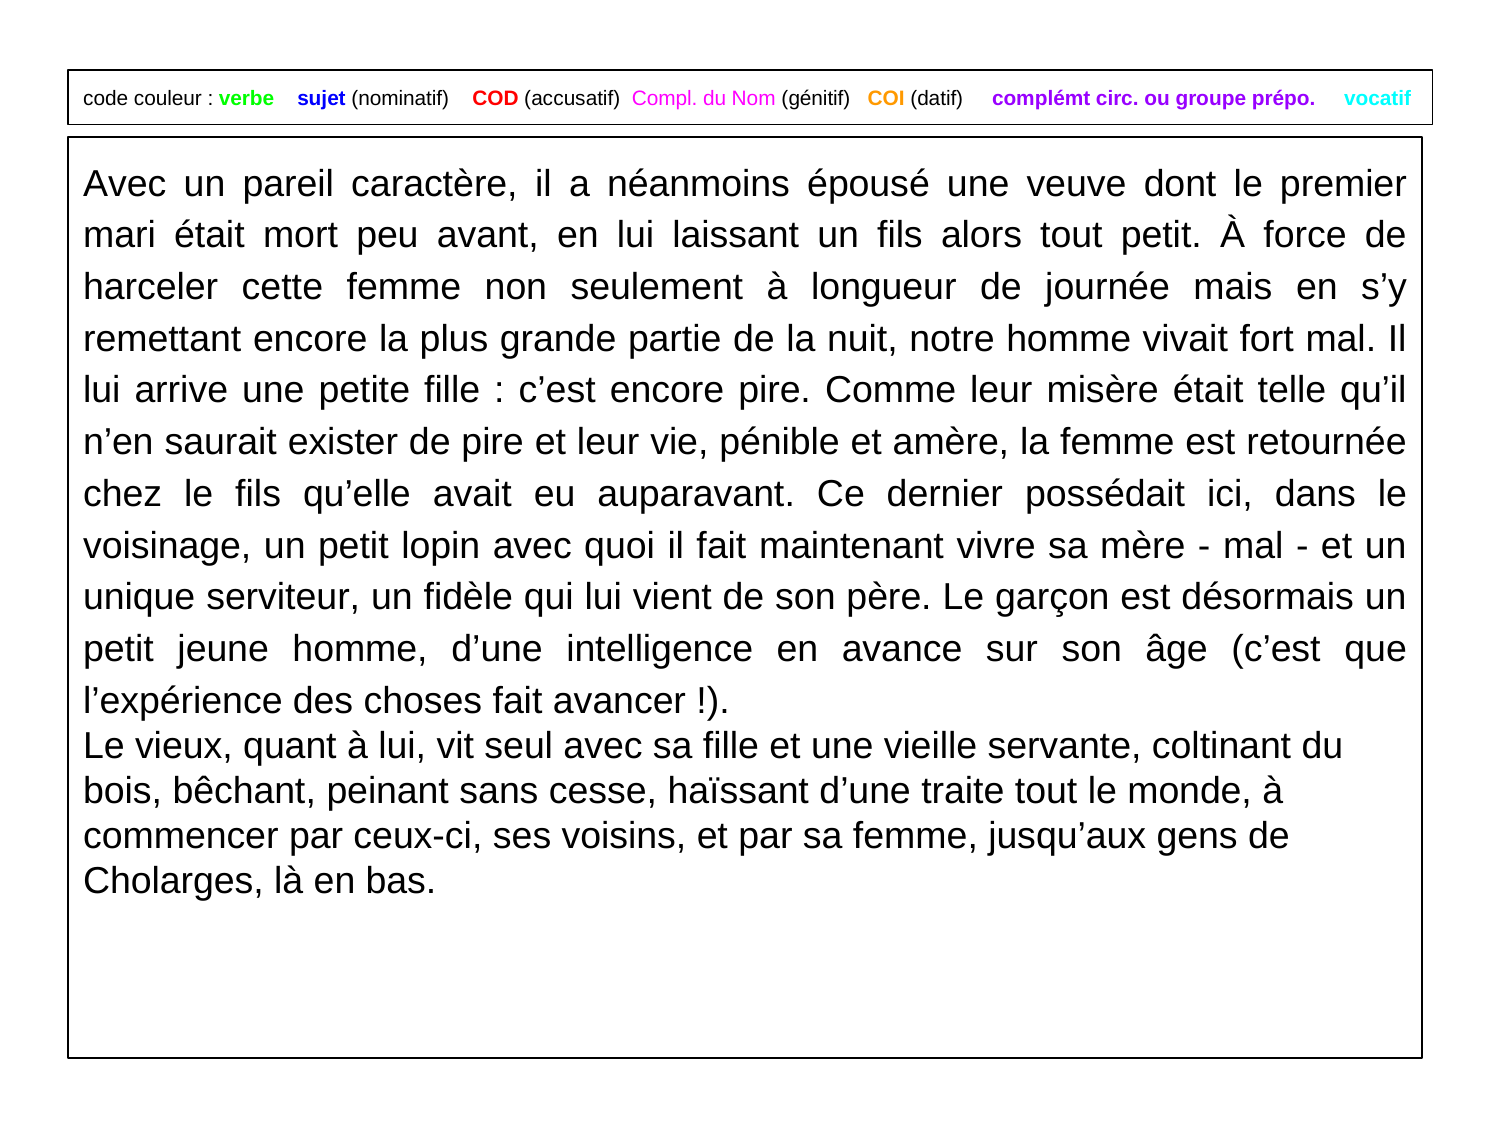

code couleur : verbe sujet (nominatif) COD (accusatif) Compl. du Nom (génitif) COI (datif) complémt circ. ou groupe prépo. vocatif
Avec un pareil caractère, il a néanmoins épousé une veuve dont le premier mari était mort peu avant, en lui laissant un fils alors tout petit. À force de harceler cette femme non seulement à longueur de journée mais en s’y remettant encore la plus grande partie de la nuit, notre homme vivait fort mal. Il lui arrive une petite fille : c’est encore pire. Comme leur misère était telle qu’il n’en saurait exister de pire et leur vie, pénible et amère, la femme est retournée chez le fils qu’elle avait eu auparavant. Ce dernier possédait ici, dans le voisinage, un petit lopin avec quoi il fait maintenant vivre sa mère - mal - et un unique serviteur, un fidèle qui lui vient de son père. Le garçon est désormais un petit jeune homme, d’une intelligence en avance sur son âge (c’est que l’expérience des choses fait avancer !).
Le vieux, quant à lui, vit seul avec sa fille et une vieille servante, coltinant du bois, bêchant, peinant sans cesse, haïssant d’une traite tout le monde, à commencer par ceux-ci, ses voisins, et par sa femme, jusqu’aux gens deCholarges, là en bas.